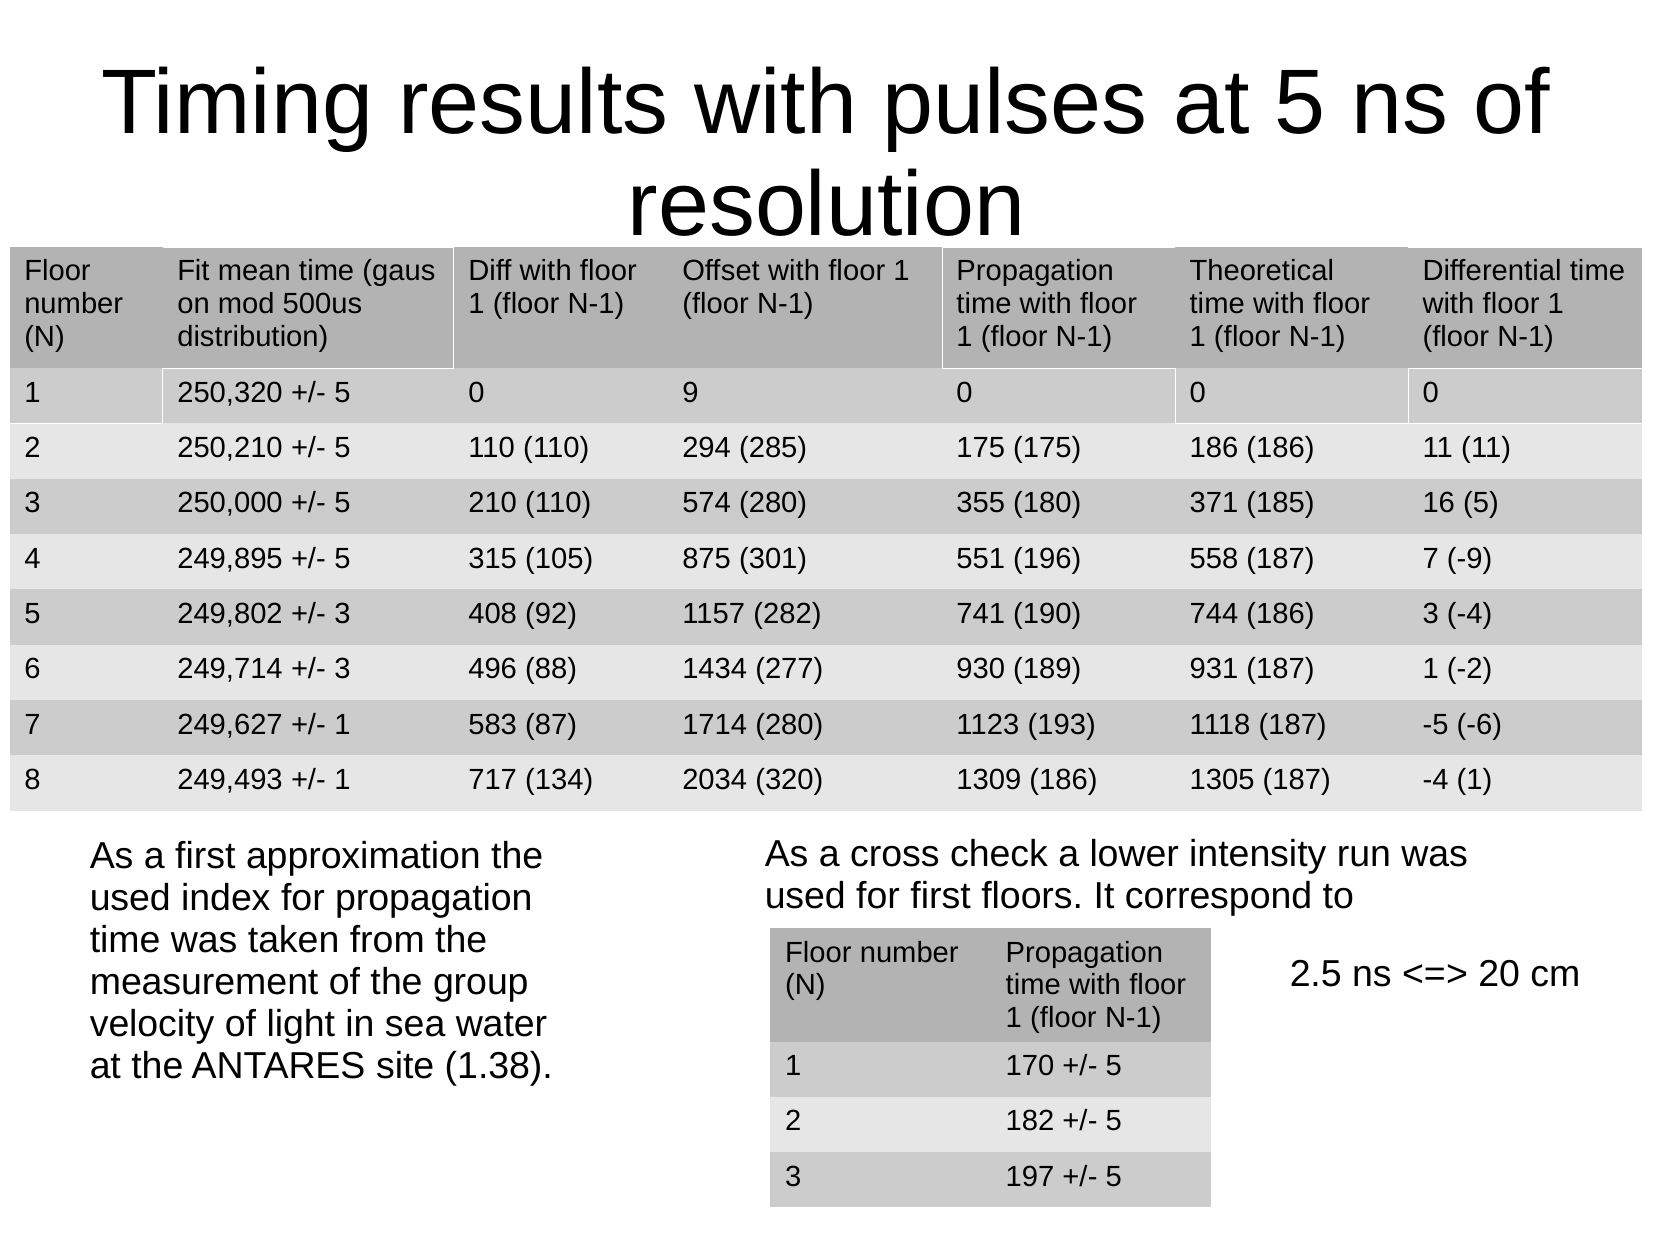

# Timing results with pulses at 5 ns of resolution
| Floor number (N) | Fit mean time (gaus on mod 500us distribution) | Diff with floor 1 (floor N-1) | Offset with floor 1 (floor N-1) | Propagation time with floor 1 (floor N-1) | Theoretical time with floor 1 (floor N-1) | Differential time with floor 1 (floor N-1) |
| --- | --- | --- | --- | --- | --- | --- |
| 1 | 250,320 +/- 5 | 0 | 9 | 0 | 0 | 0 |
| 2 | 250,210 +/- 5 | 110 (110) | 294 (285) | 175 (175) | 186 (186) | 11 (11) |
| 3 | 250,000 +/- 5 | 210 (110) | 574 (280) | 355 (180) | 371 (185) | 16 (5) |
| 4 | 249,895 +/- 5 | 315 (105) | 875 (301) | 551 (196) | 558 (187) | 7 (-9) |
| 5 | 249,802 +/- 3 | 408 (92) | 1157 (282) | 741 (190) | 744 (186) | 3 (-4) |
| 6 | 249,714 +/- 3 | 496 (88) | 1434 (277) | 930 (189) | 931 (187) | 1 (-2) |
| 7 | 249,627 +/- 1 | 583 (87) | 1714 (280) | 1123 (193) | 1118 (187) | -5 (-6) |
| 8 | 249,493 +/- 1 | 717 (134) | 2034 (320) | 1309 (186) | 1305 (187) | -4 (1) |
As a cross check a lower intensity run was used for first floors. It correspond to
As a first approximation the used index for propagation time was taken from the measurement of the group velocity of light in sea water at the ANTARES site (1.38).
| Floor number (N) | Propagation time with floor 1 (floor N-1) |
| --- | --- |
| 1 | 170 +/- 5 |
| 2 | 182 +/- 5 |
| 3 | 197 +/- 5 |
2.5 ns <=> 20 cm